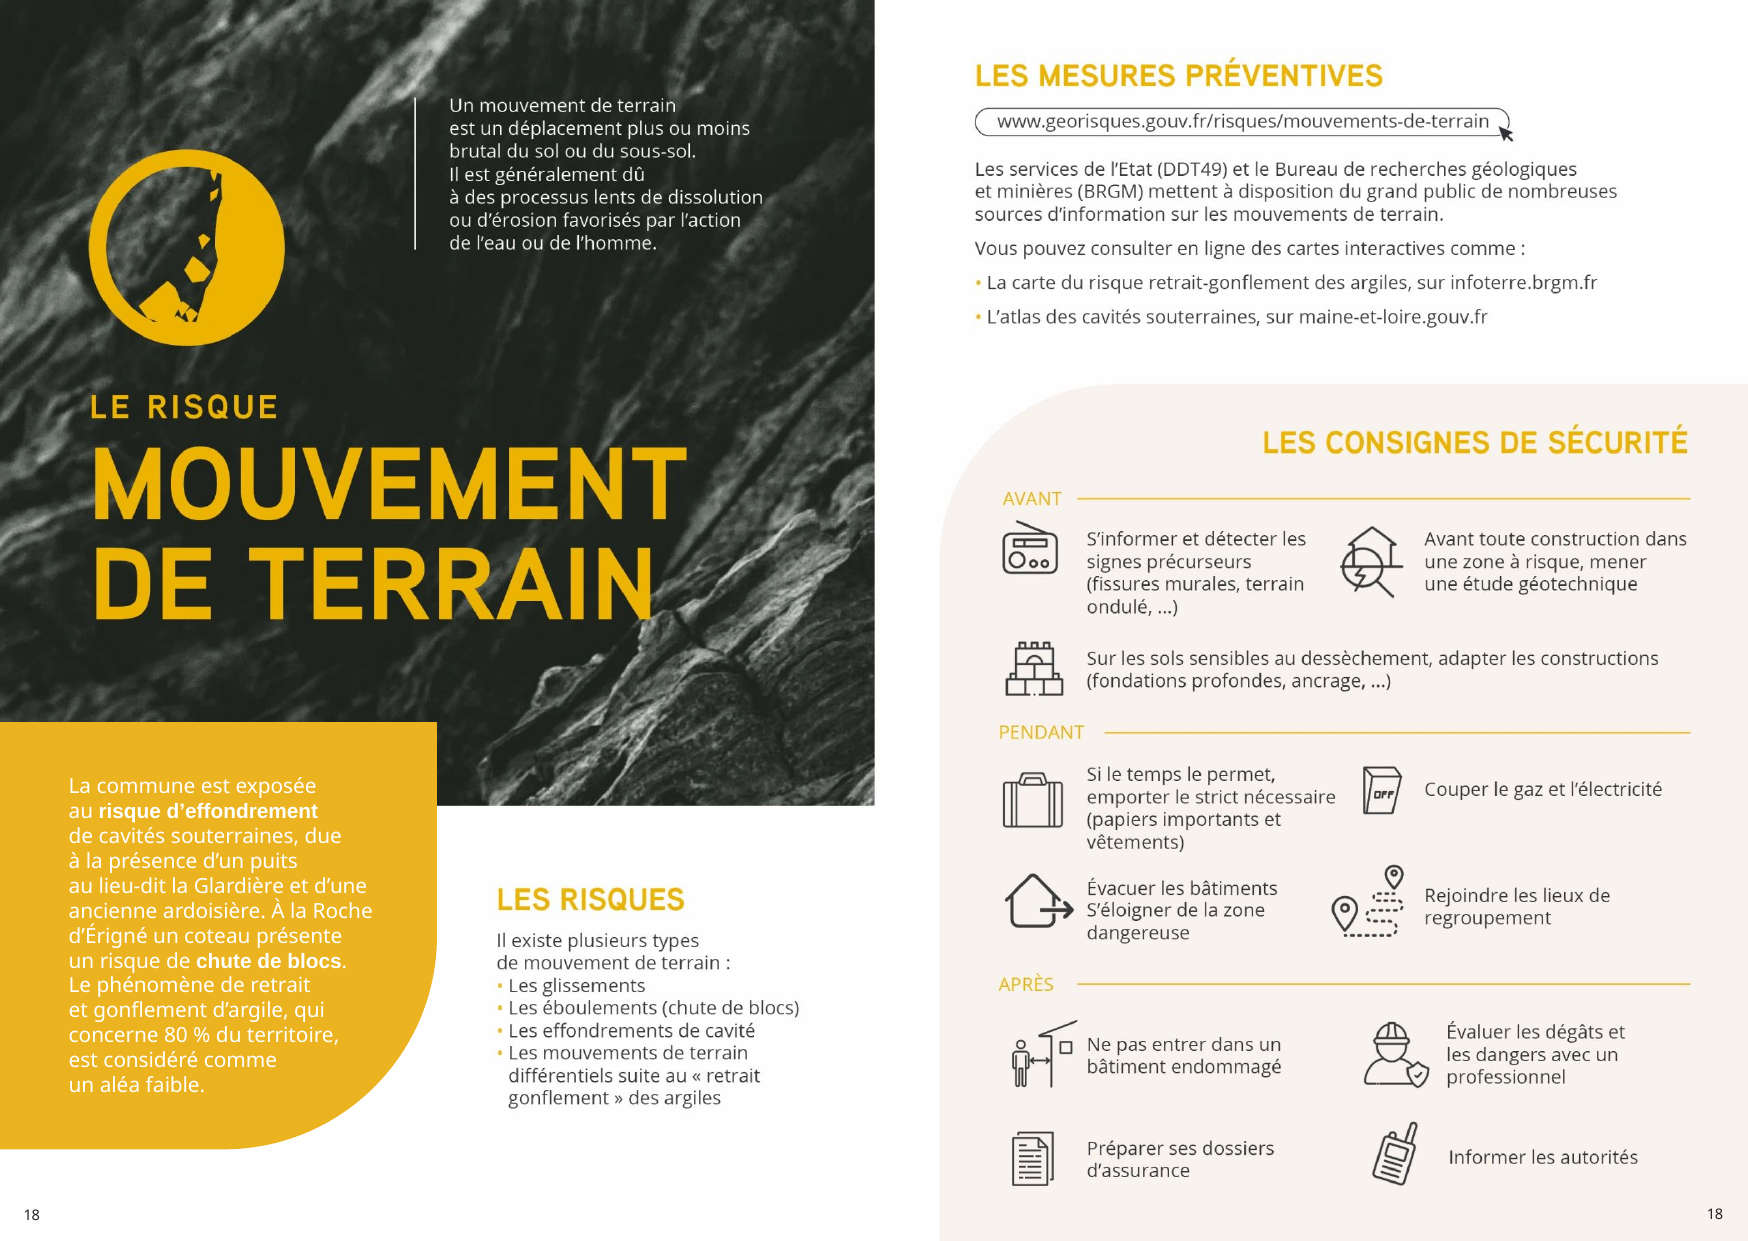

La commune est exposée
au risque d’effondrement
de cavités souterraines, due
à la présence d’un puits
au lieu-dit la Glardière et d’une ancienne ardoisière. À la Roche d’Érigné un coteau présente
un risque de chute de blocs.
Le phénomène de retrait
et gonflement d’argile, qui concerne 80 % du territoire,
est considéré comme
un aléa faible.